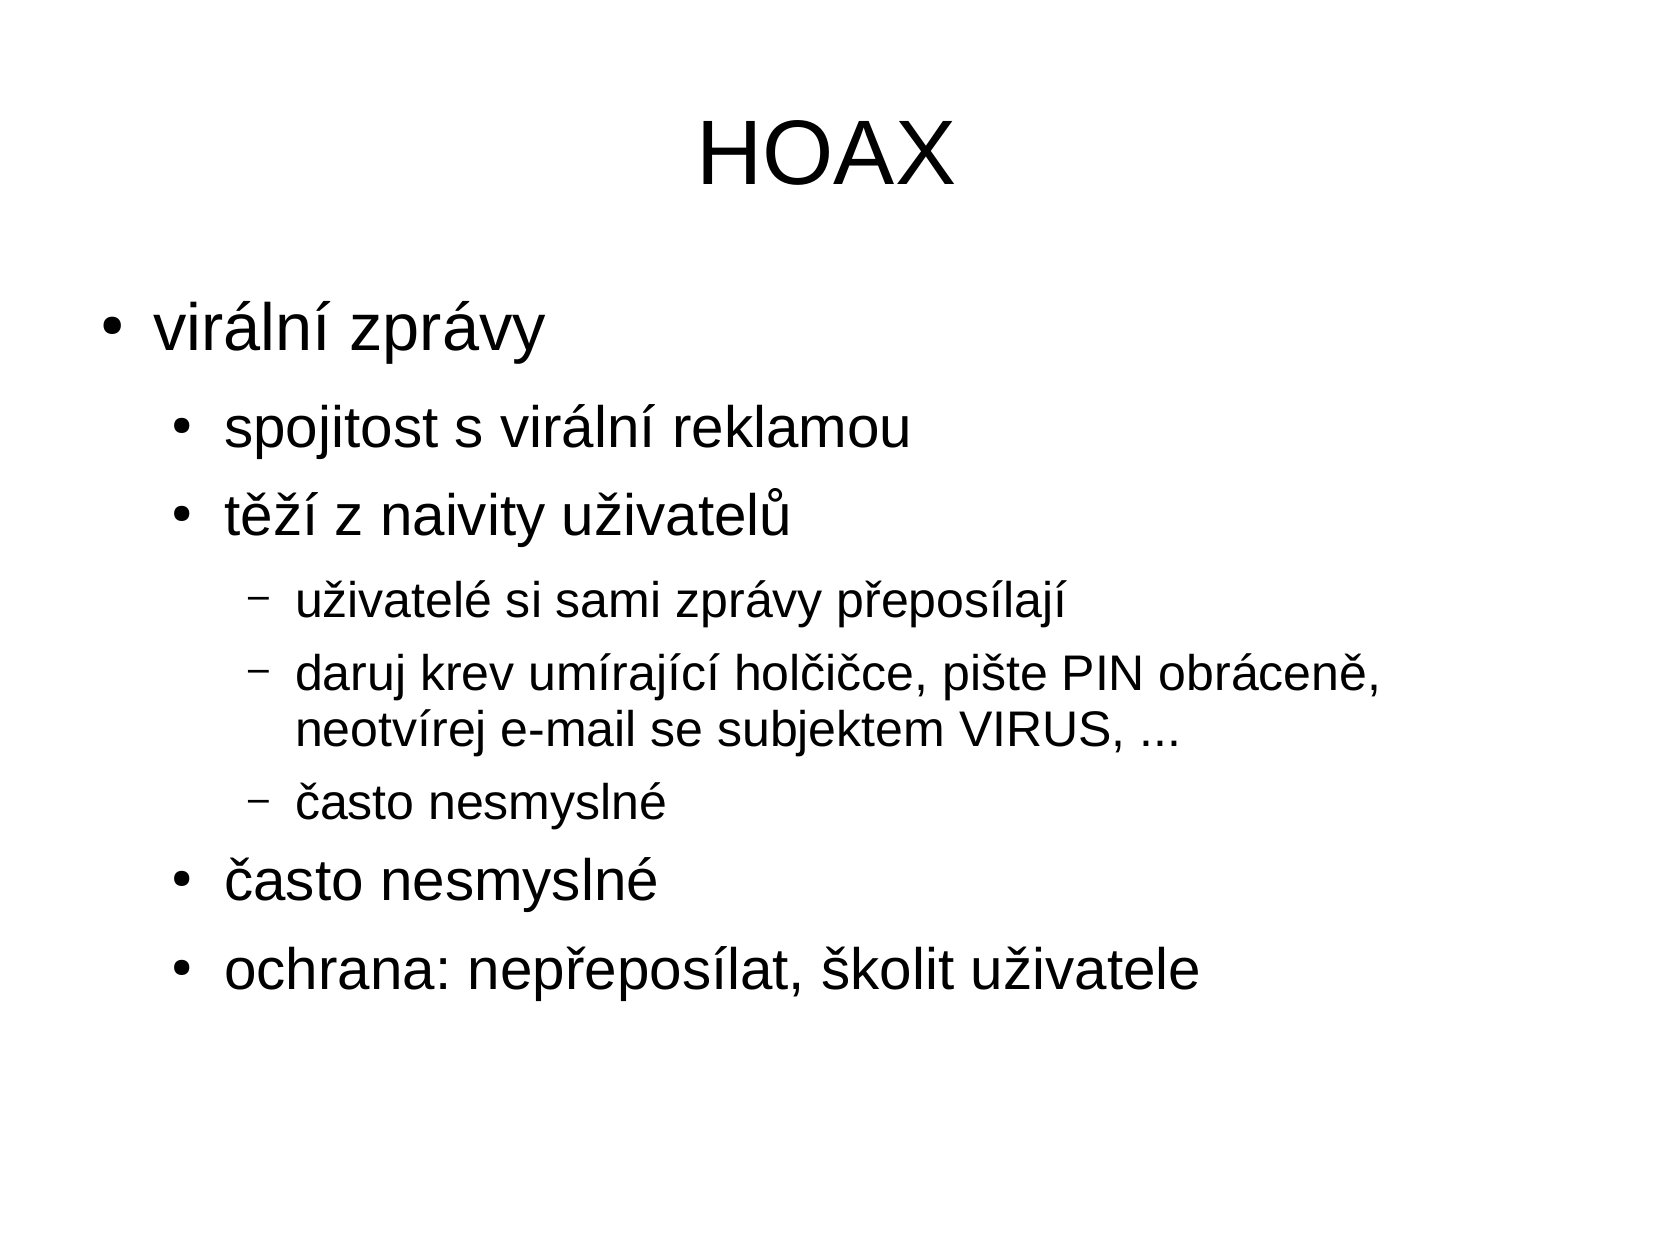

# HOAX
virální zprávy
spojitost s virální reklamou
těží z naivity uživatelů
uživatelé si sami zprávy přeposílají
daruj krev umírající holčičce, pište PIN obráceně, neotvírej e-mail se subjektem VIRUS, ...
často nesmyslné
často nesmyslné
ochrana: nepřeposílat, školit uživatele